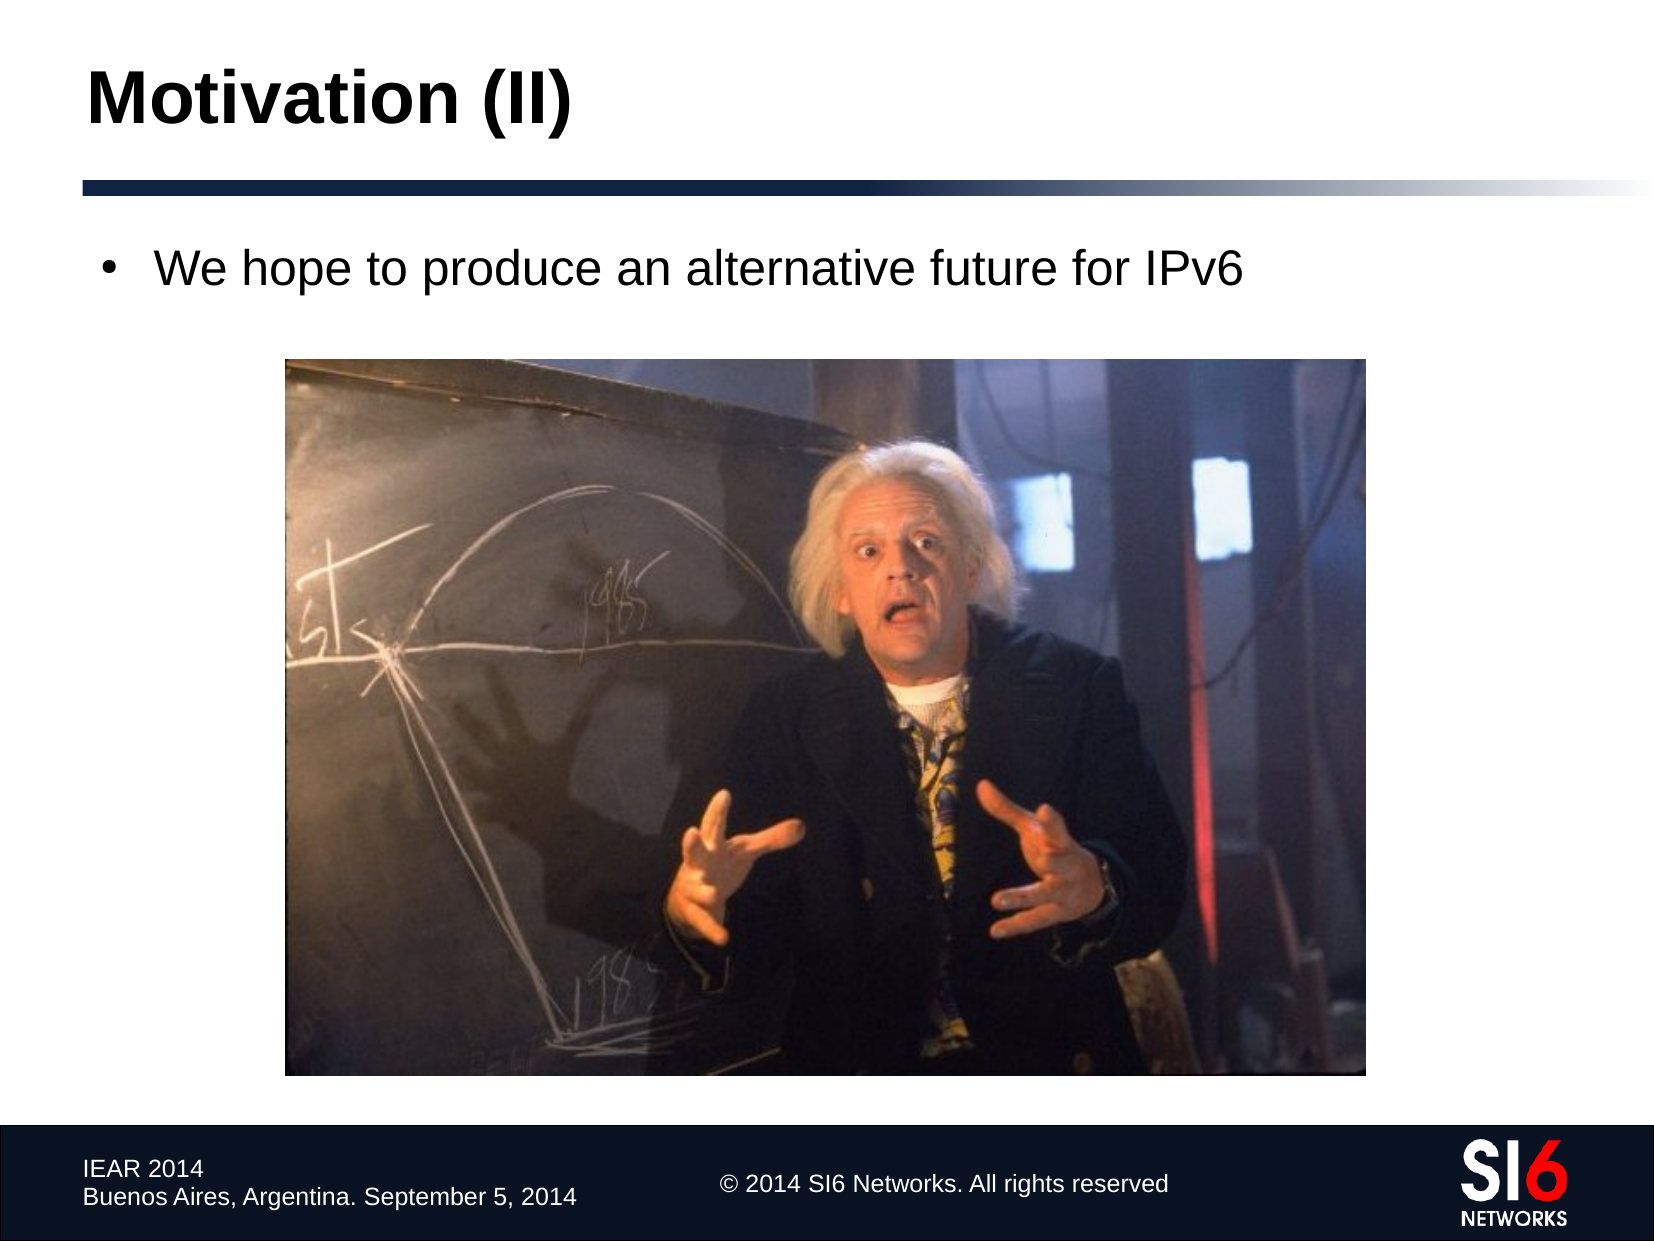

# Motivation (II)
We hope to produce an alternative future for IPv6